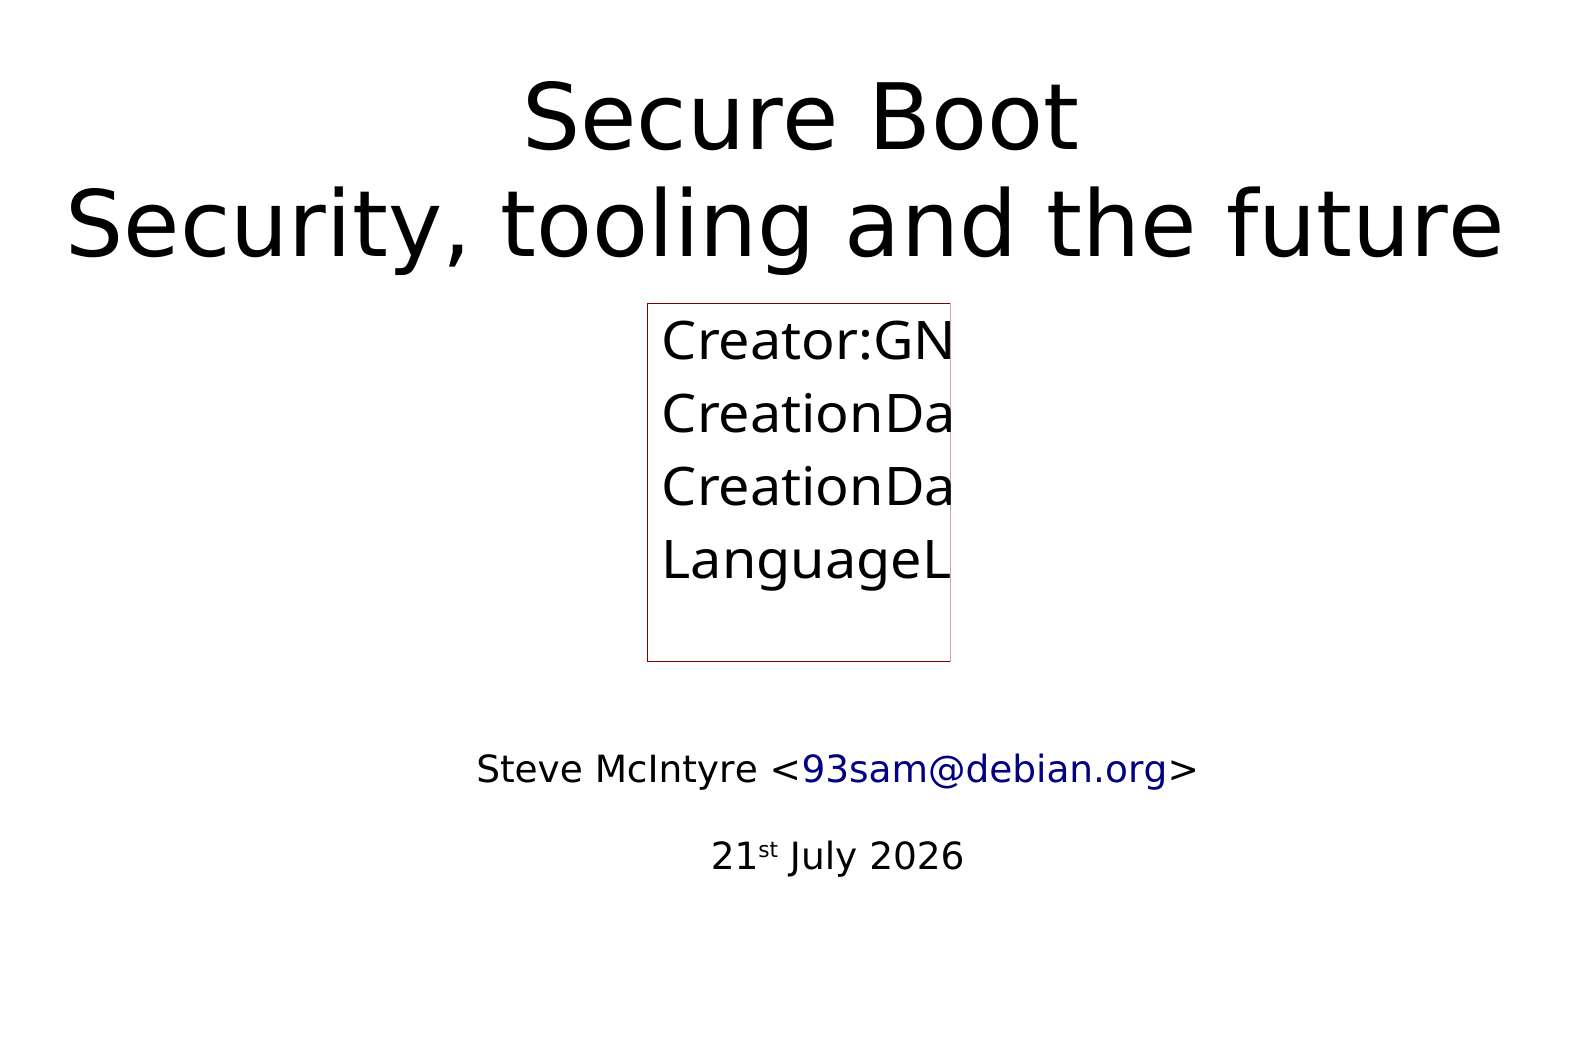

# Secure Boot Security, tooling and the future
Steve McIntyre <93sam@debian.org>
21st July 2026
1